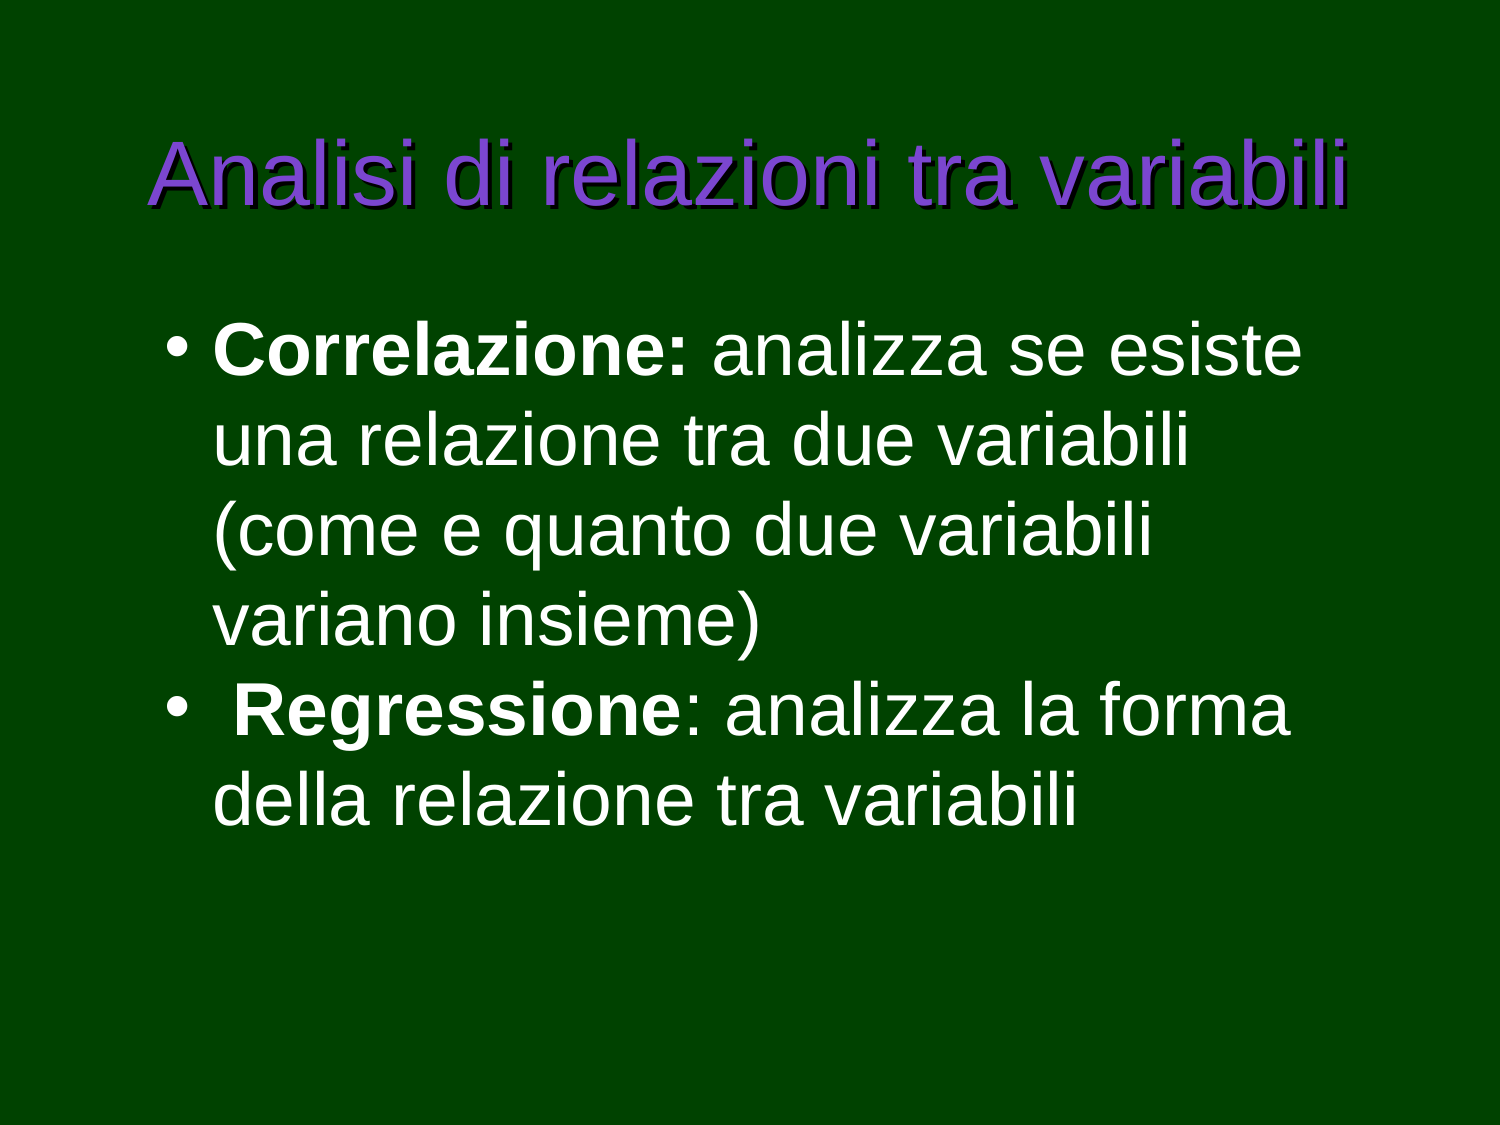

# Analisi di relazioni tra variabili
Correlazione: analizza se esiste una relazione tra due variabili (come e quanto due variabili variano insieme)
 Regressione: analizza la forma della relazione tra variabili